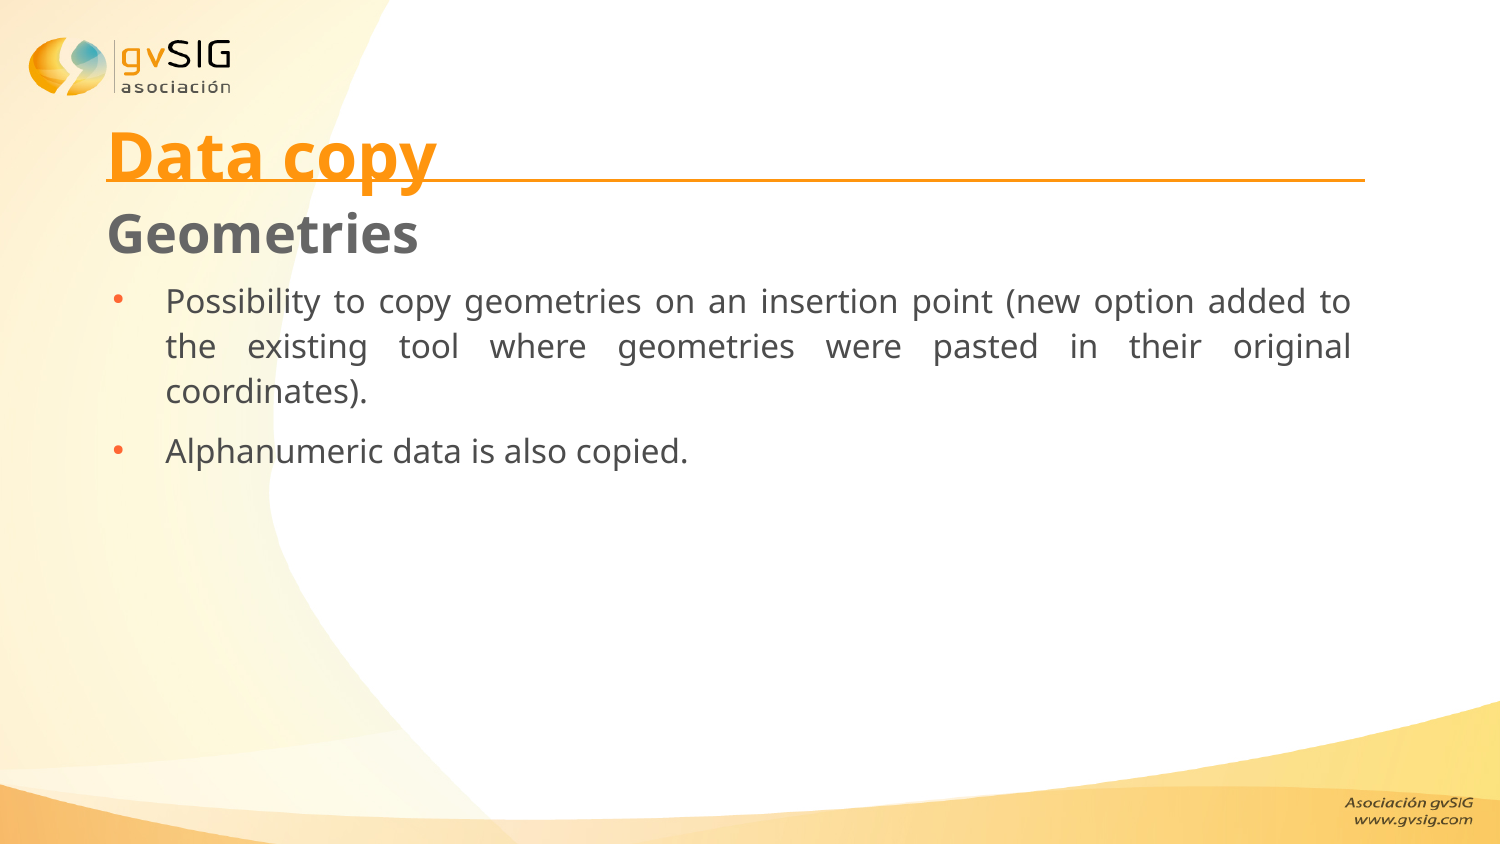

# Data copy
Geometries
Possibility to copy geometries on an insertion point (new option added to the existing tool where geometries were pasted in their original coordinates).
Alphanumeric data is also copied.